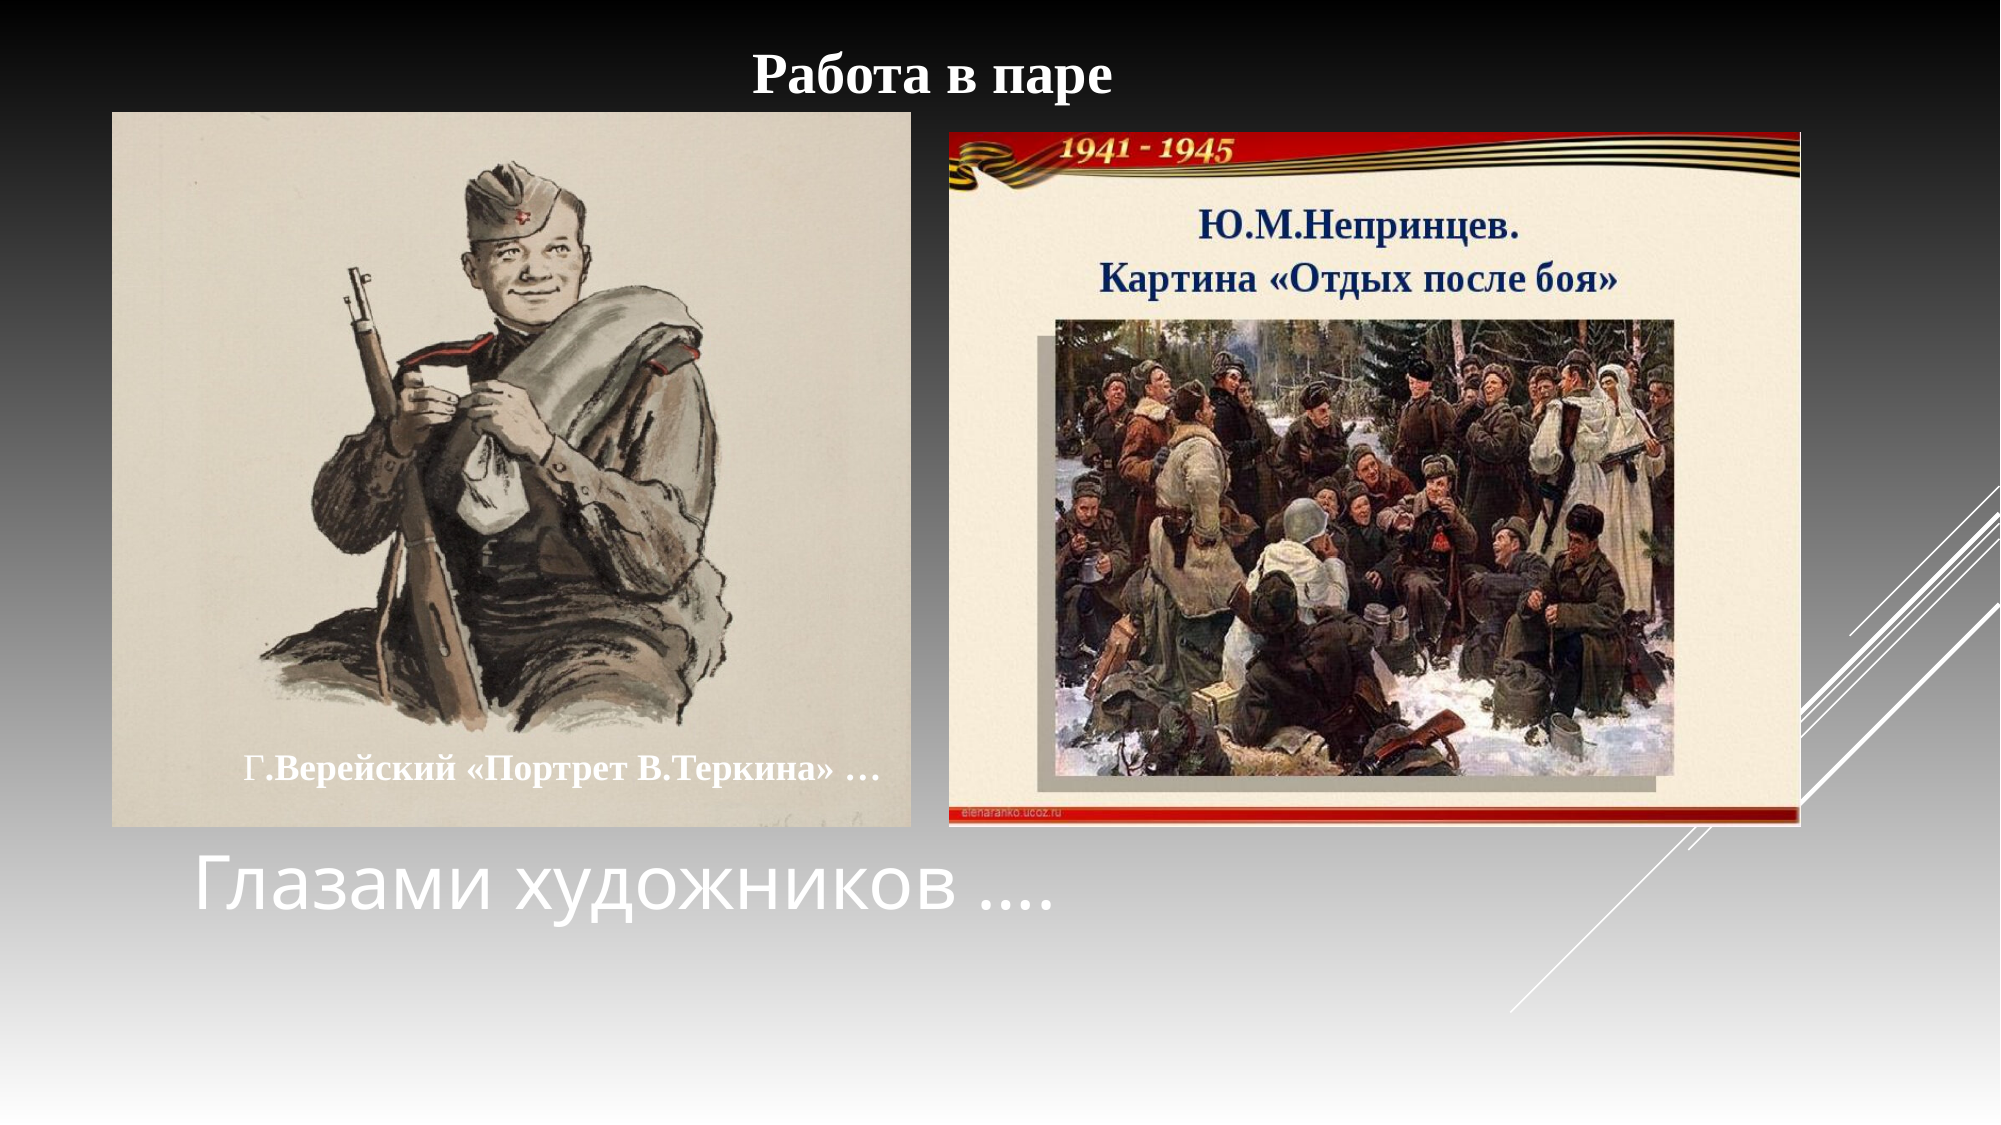

Работа в паре
Г.Верейский «Портрет В.Теркина» …
# Глазами художников ….